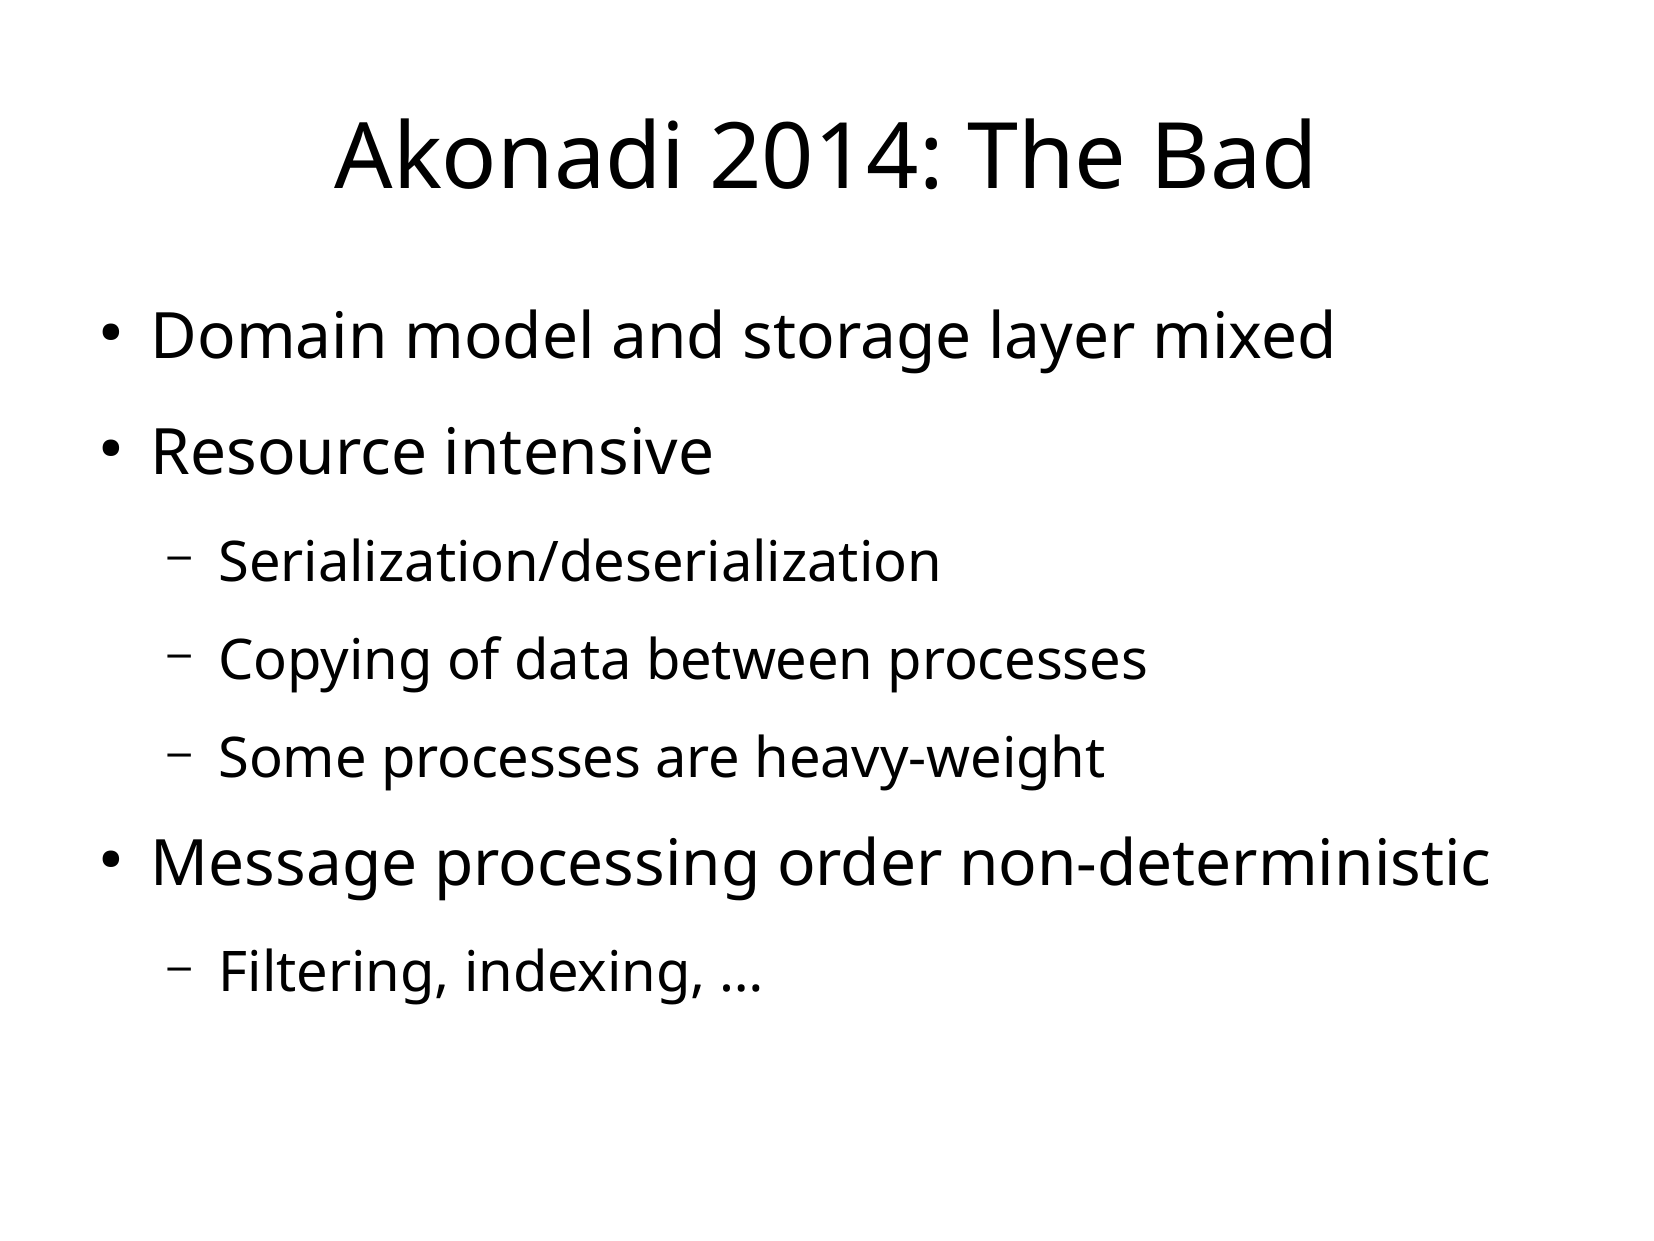

# Akonadi 2014: The Bad
Domain model and storage layer mixed
Resource intensive
Serialization/deserialization
Copying of data between processes
Some processes are heavy-weight
Message processing order non-deterministic
Filtering, indexing, …